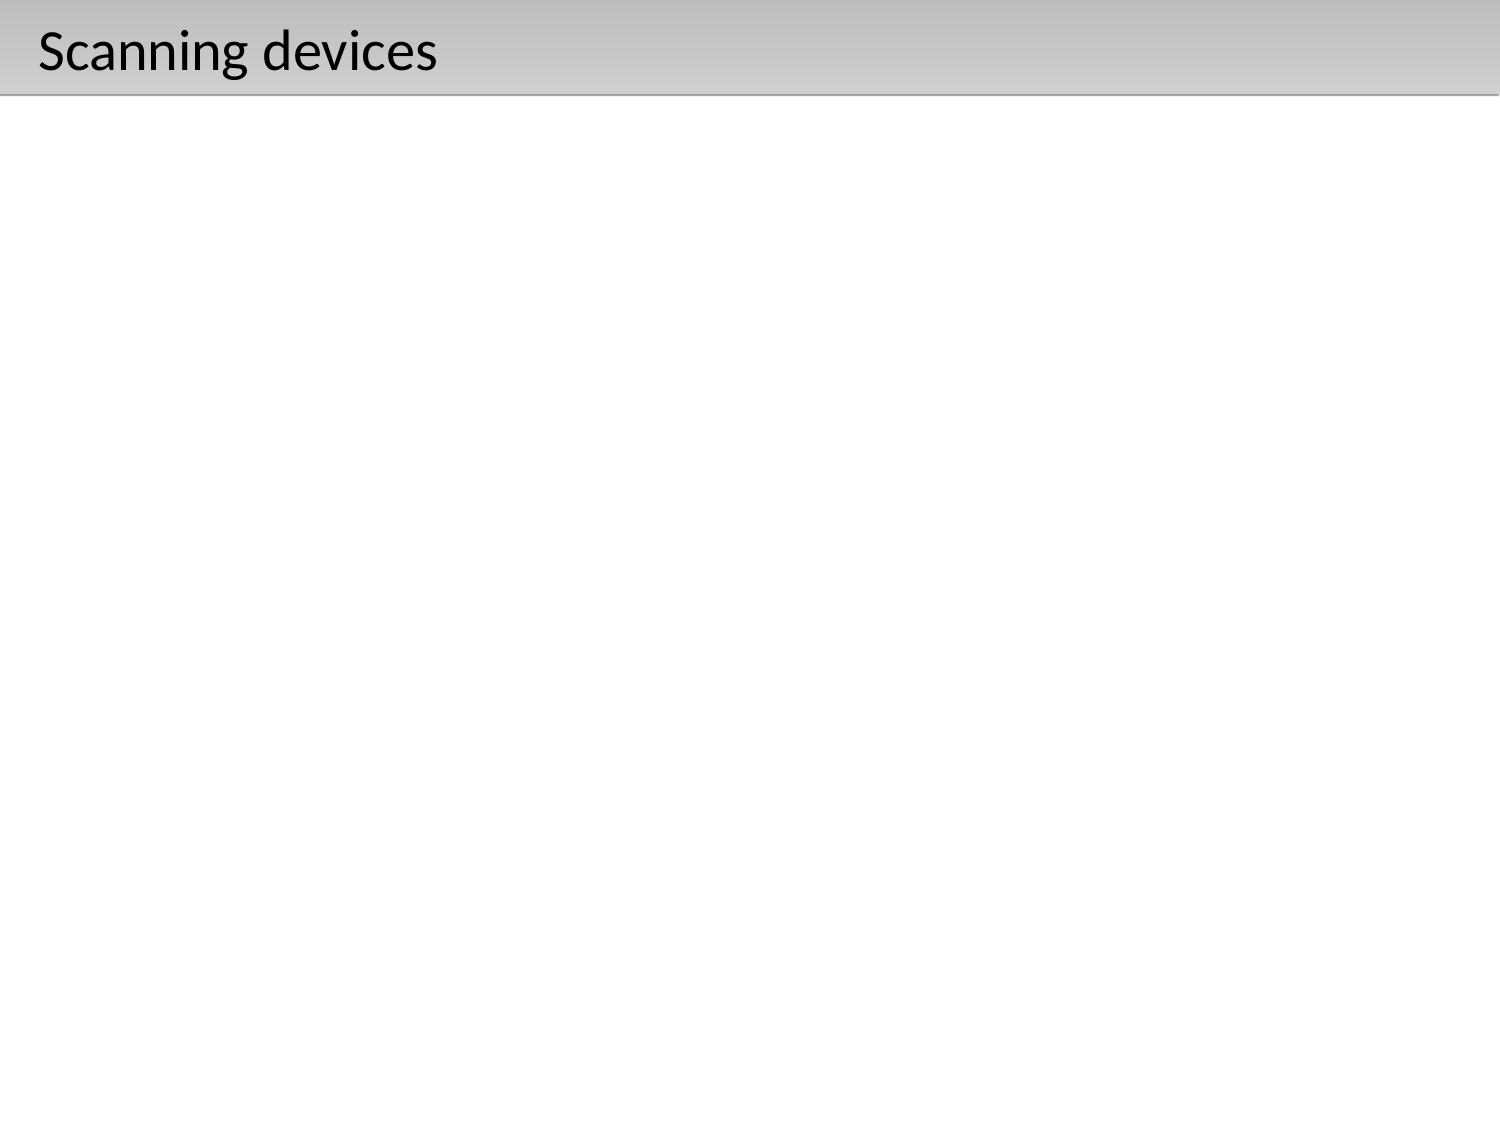

# Scanning devices
Piezo or motorized scanning devices
ideal for both longitudinal and lateral scanning.
Galvanic mirrors
Resonance scanners
Helical mirrors
longitudinal scanning.
Fiber stretcher
longitudinal scanning